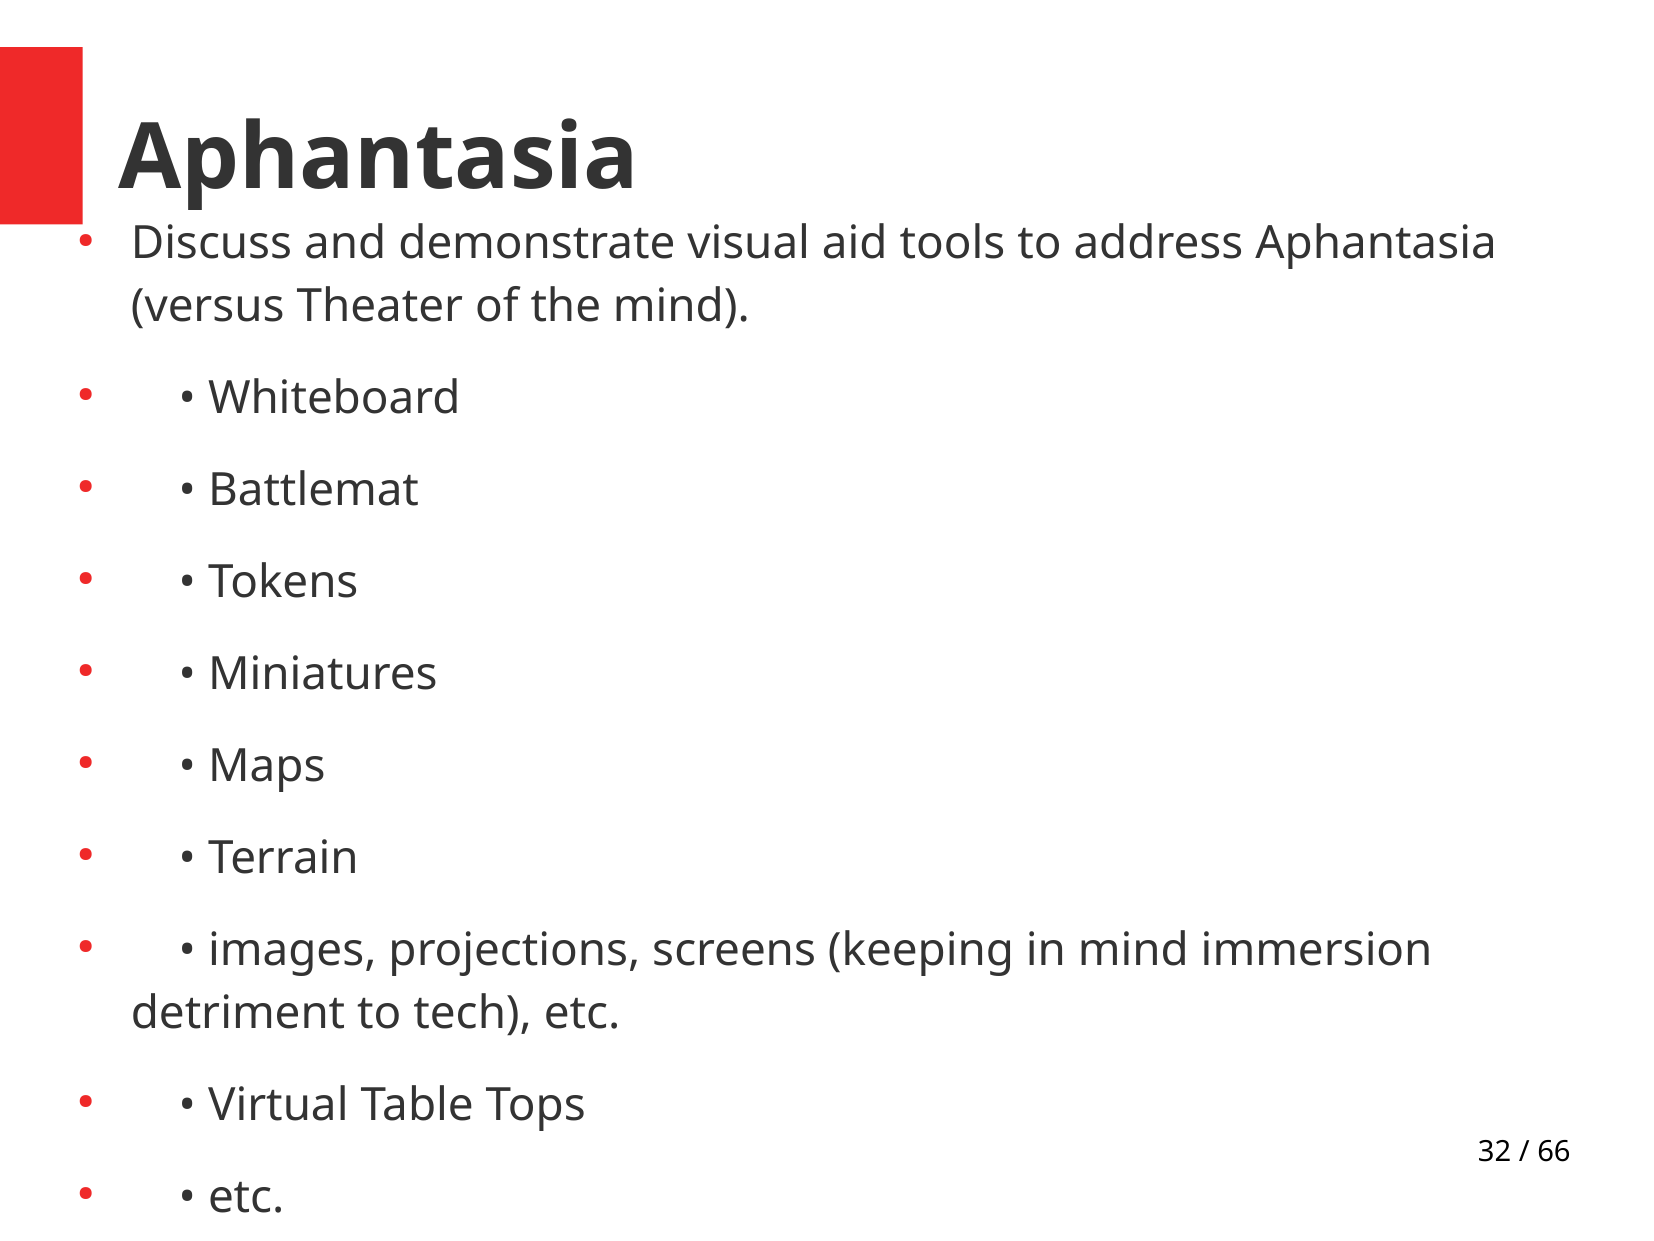

# Aphantasia
Discuss and demonstrate visual aid tools to address Aphantasia (versus Theater of the mind).
 • Whiteboard
 • Battlemat
 • Tokens
 • Miniatures
 • Maps
 • Terrain
 • images, projections, screens (keeping in mind immersion detriment to tech), etc.
 • Virtual Table Tops
 • etc.
32